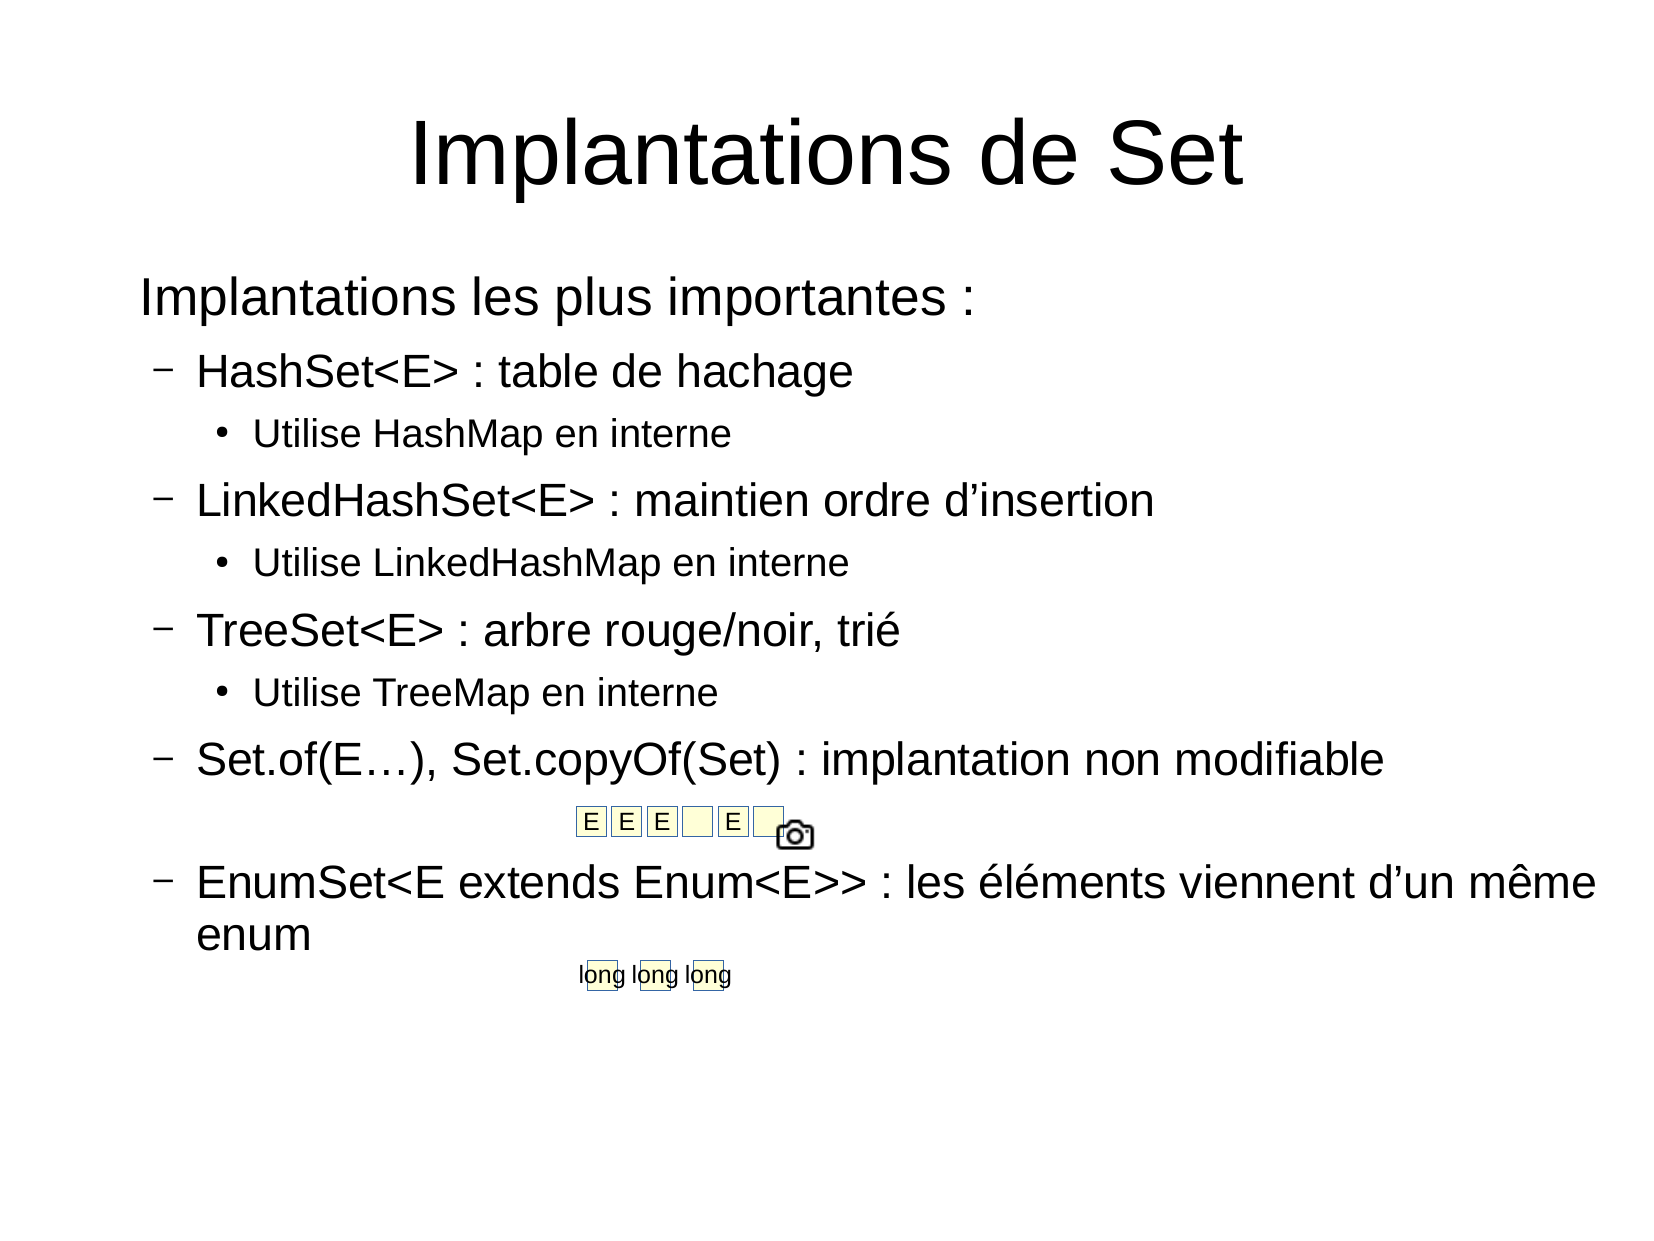

# Implantations de Set
Implantations les plus importantes :
HashSet<E> : table de hachage
Utilise HashMap en interne
LinkedHashSet<E> : maintien ordre d’insertion
Utilise LinkedHashMap en interne
TreeSet<E> : arbre rouge/noir, trié
Utilise TreeMap en interne
Set.of(E…), Set.copyOf(Set) : implantation non modifiable
EnumSet<E extends Enum<E>> : les éléments viennent d’un même enum
E
E
E
E
long
long
long